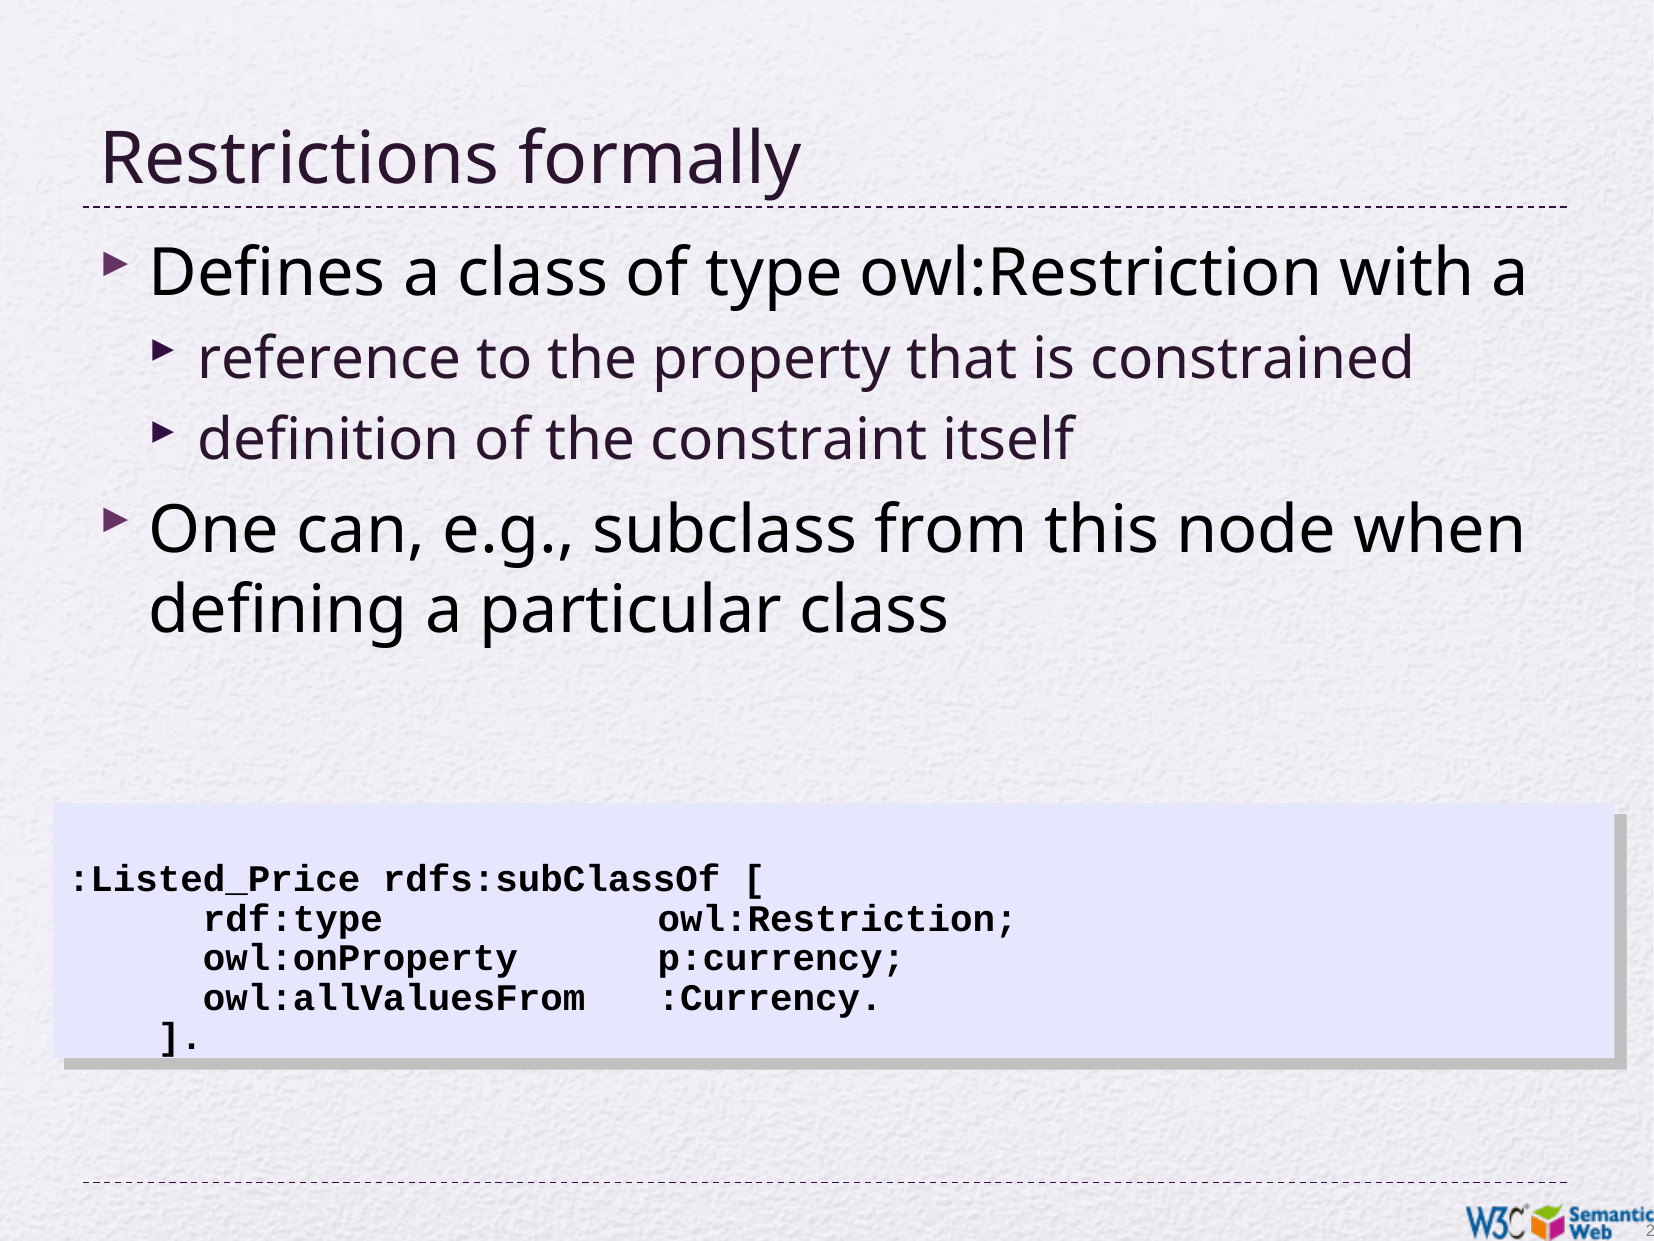

# Restrictions formally
Defines a class of type owl:Restriction with a
reference to the property that is constrained
definition of the constraint itself
One can, e.g., subclass from this node when defining a particular class
:Listed_Price rdfs:subClassOf [
 rdf:type 	owl:Restriction;
 owl:onProperty 	p:currency;
 owl:allValuesFrom	:Currency.
 ].